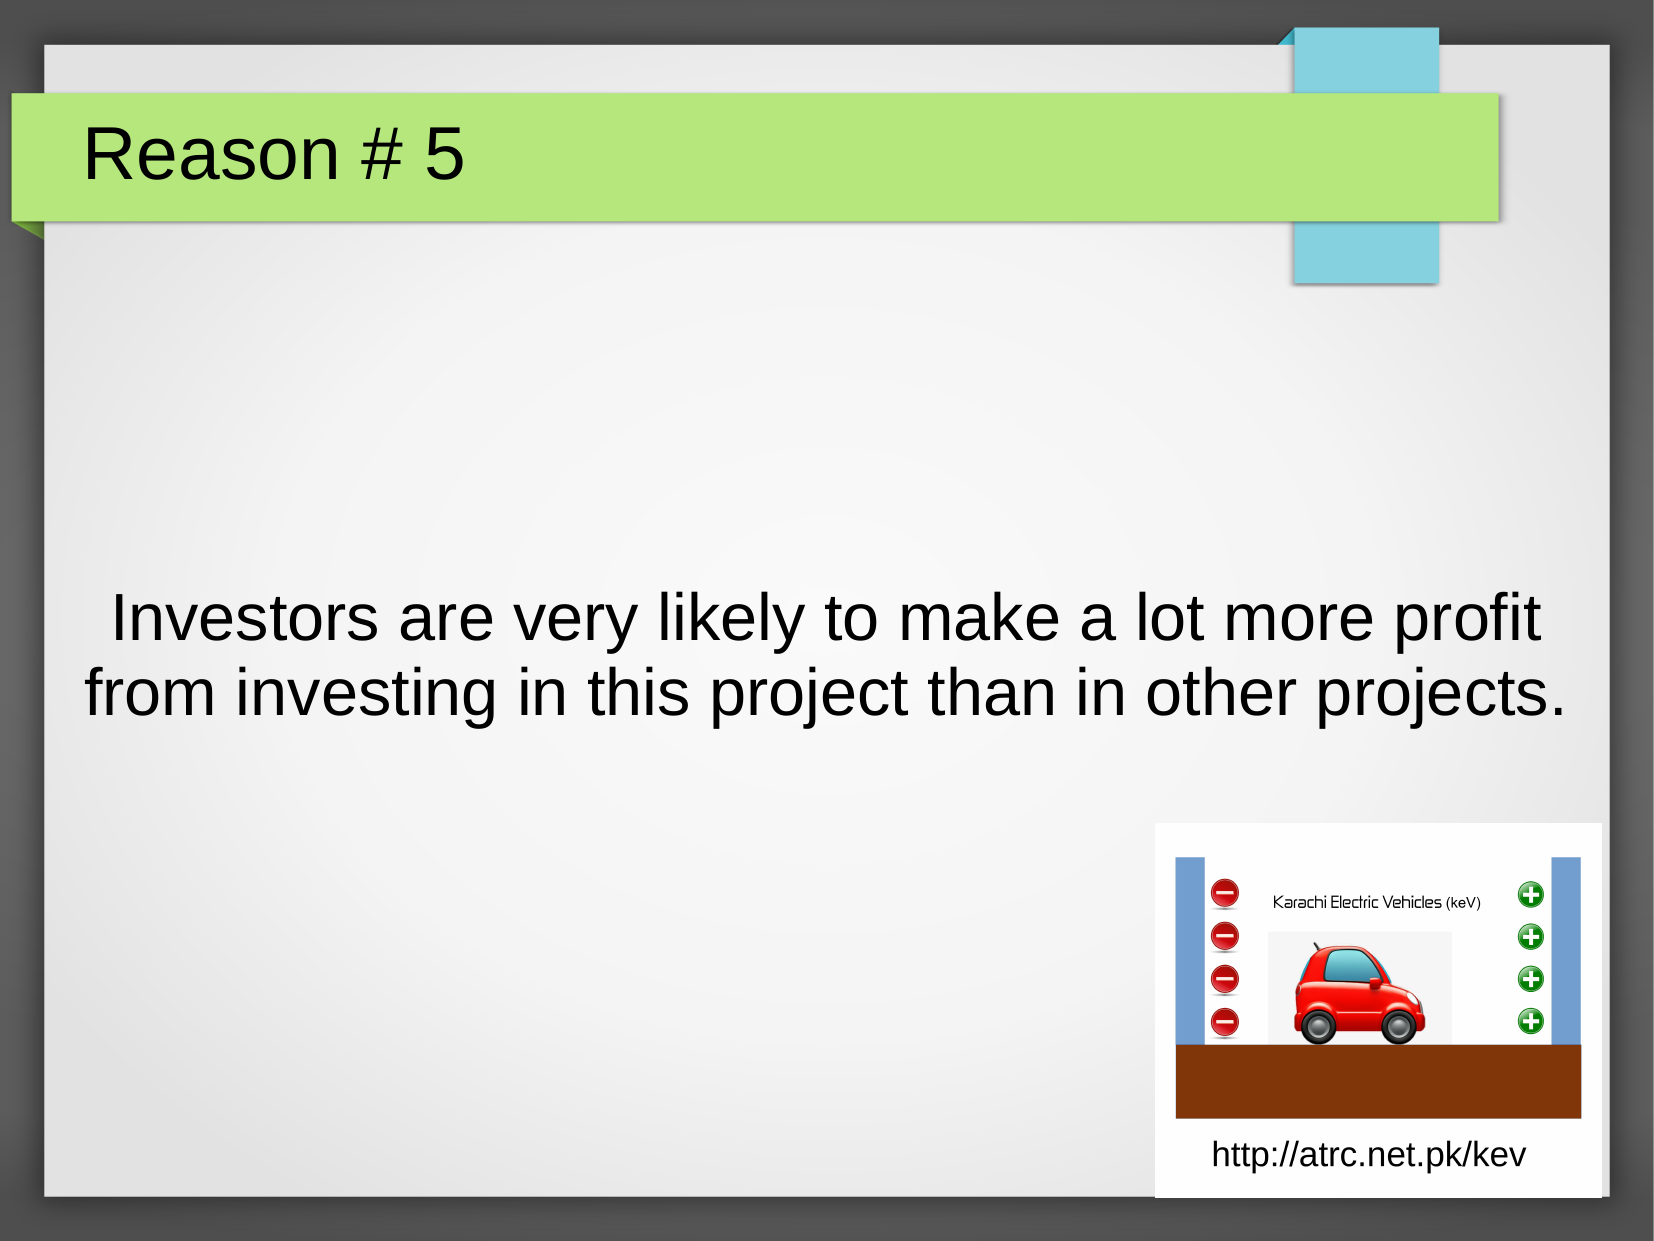

# Reason # 5
Investors are very likely to make a lot more profit from investing in this project than in other projects.